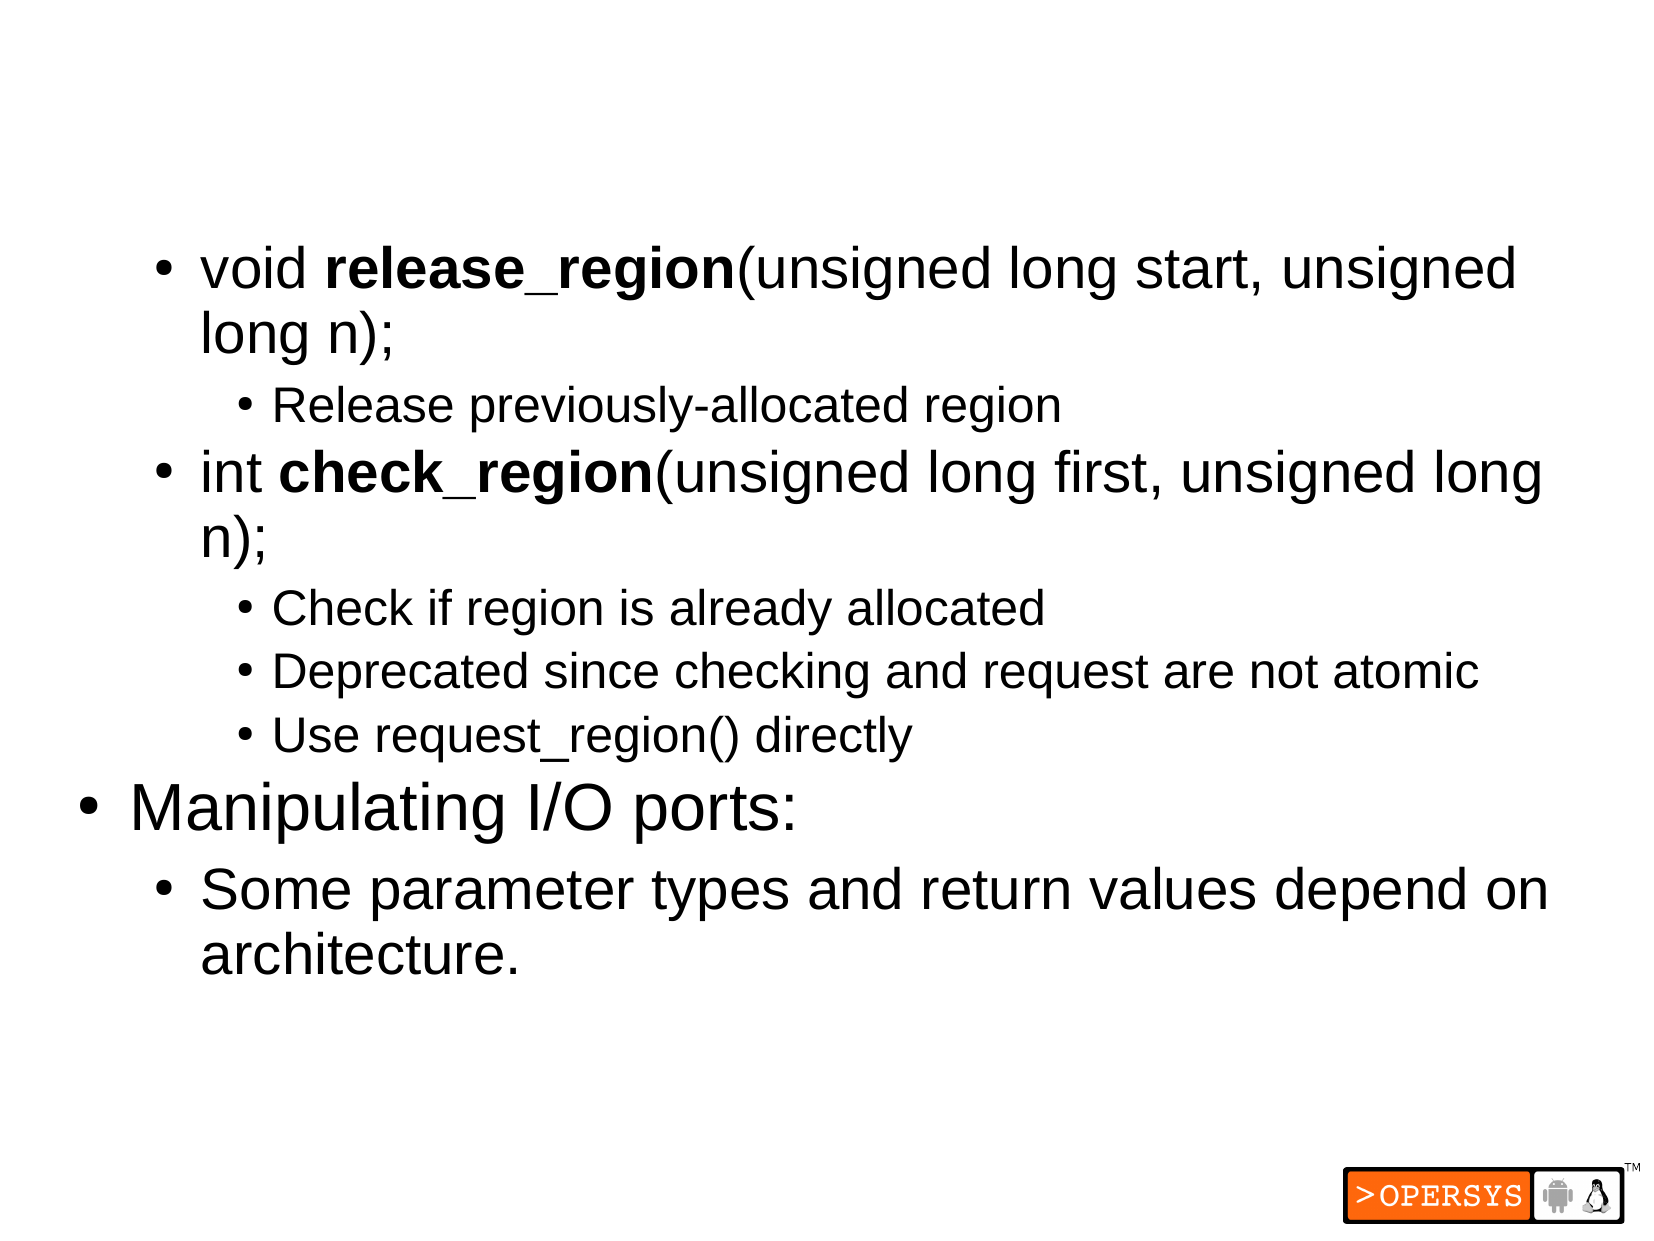

# void release_region(unsigned long start, unsigned long n);
Release previously-allocated region
int check_region(unsigned long first, unsigned long n);
Check if region is already allocated
Deprecated since checking and request are not atomic
Use request_region() directly
Manipulating I/O ports:
Some parameter types and return values depend on architecture.